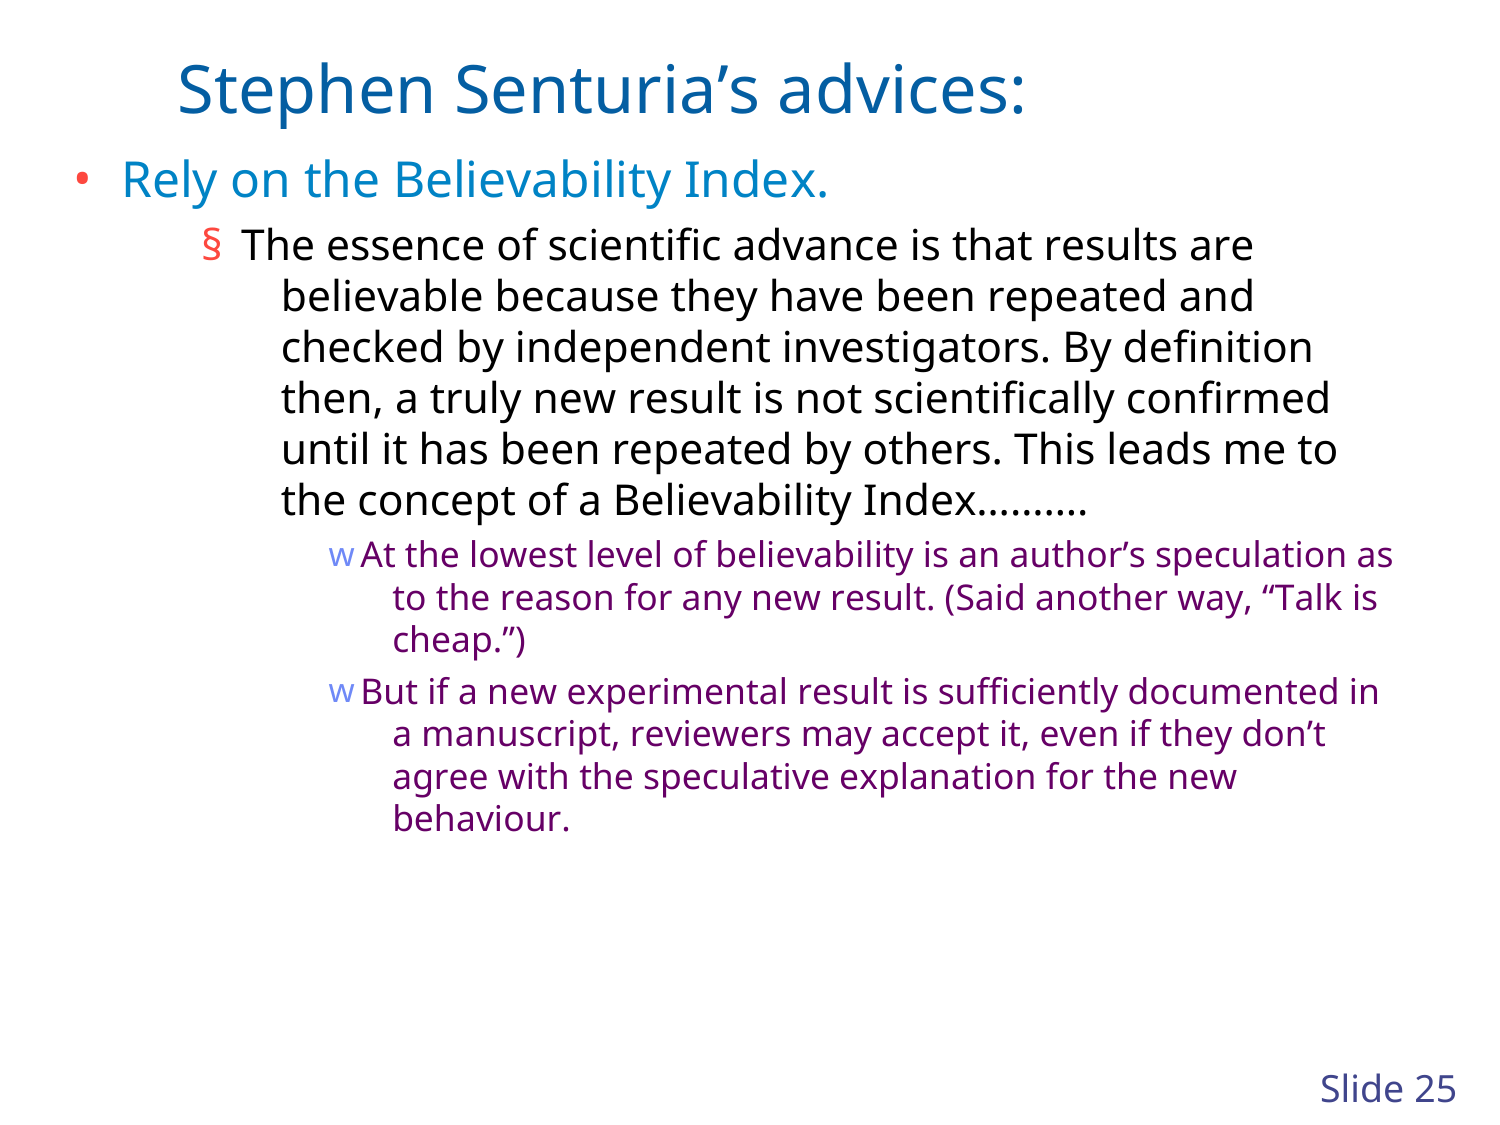

# Stephen Senturia’s advices:
Rely on the Believability Index.
The essence of scientific advance is that results are believable because they have been repeated and checked by independent investigators. By definition then, a truly new result is not scientifically confirmed until it has been repeated by others. This leads me to the concept of a Believability Index……….
At the lowest level of believability is an author’s speculation as to the reason for any new result. (Said another way, “Talk is cheap.”)
But if a new experimental result is sufficiently documented in a manuscript, reviewers may accept it, even if they don’t agree with the speculative explanation for the new behaviour.